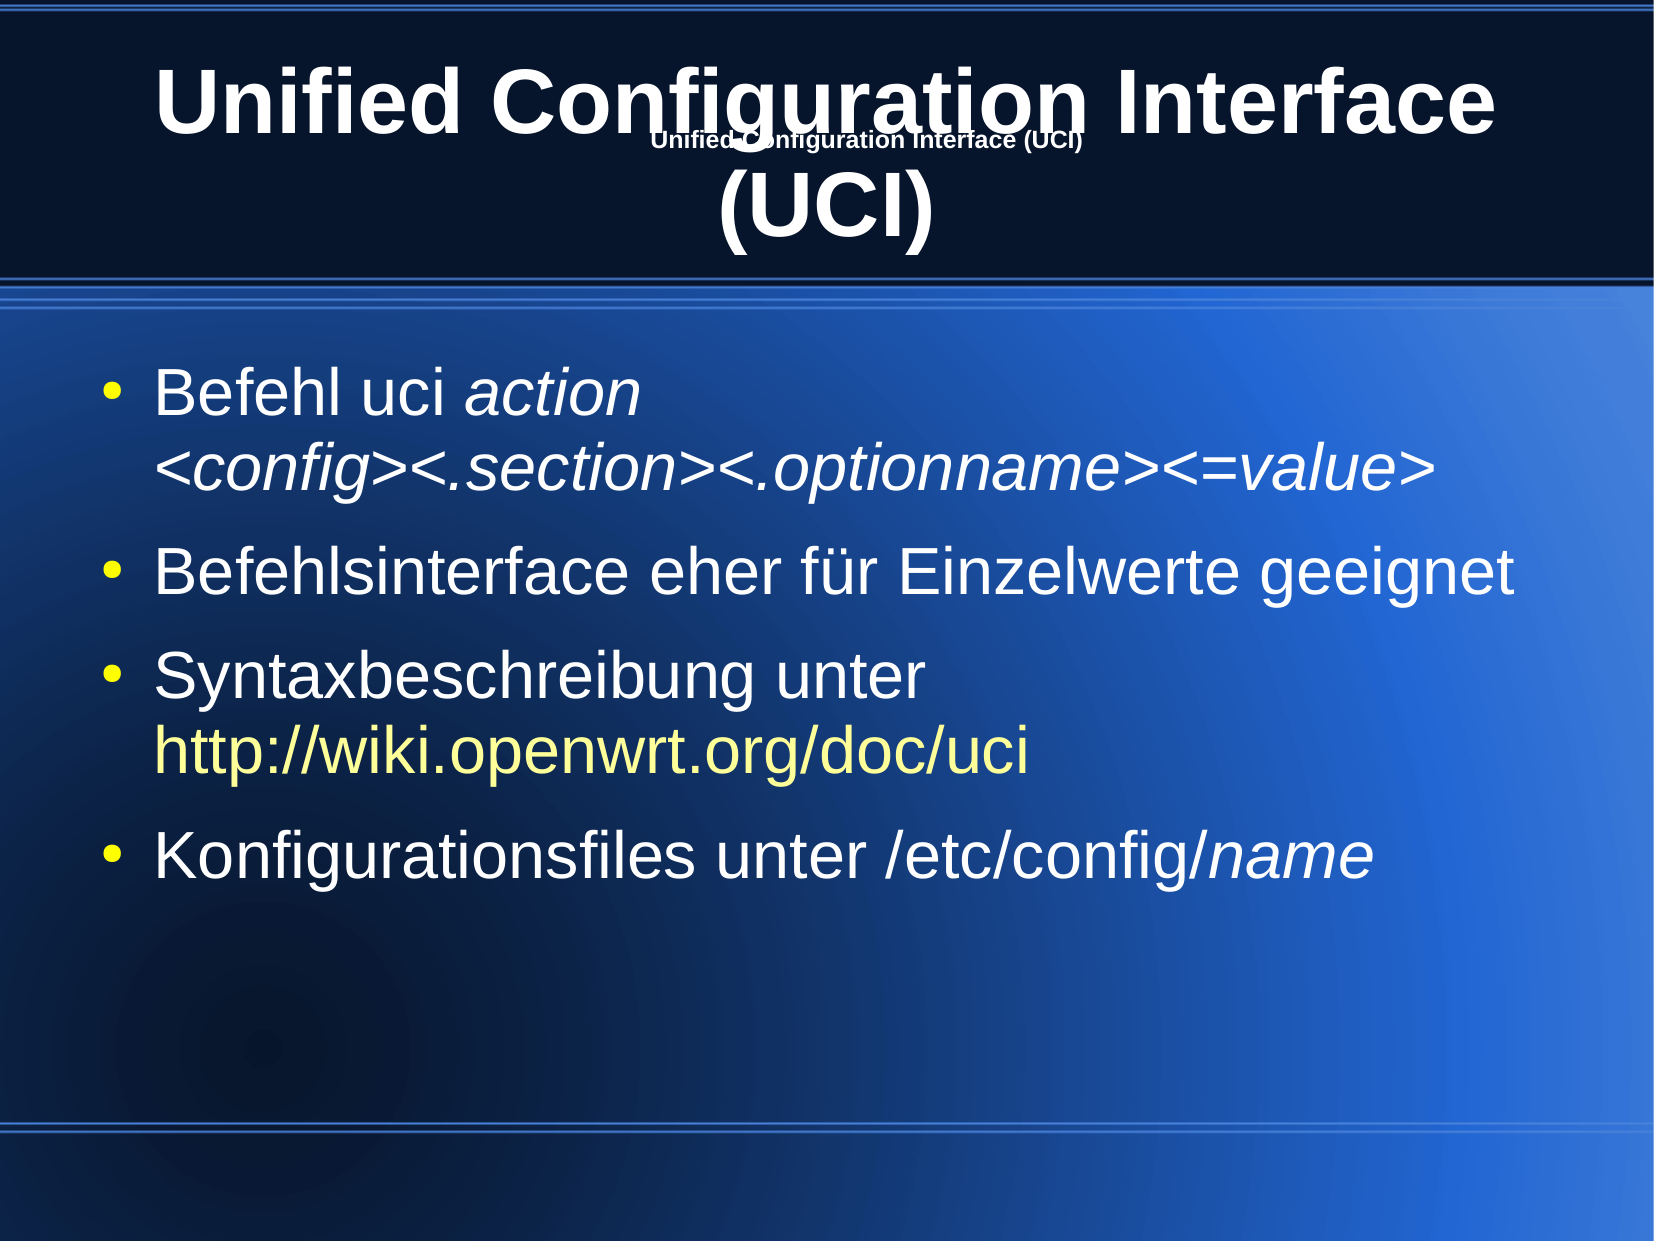

# Unified Configuration Interface (UCI)
Unified Configuration Interface (UCI)
Befehl uci action <config><.section><.optionname><=value>
Befehlsinterface eher für Einzelwerte geeignet
Syntaxbeschreibung unter http://wiki.openwrt.org/doc/uci
Konfigurationsfiles unter /etc/config/name